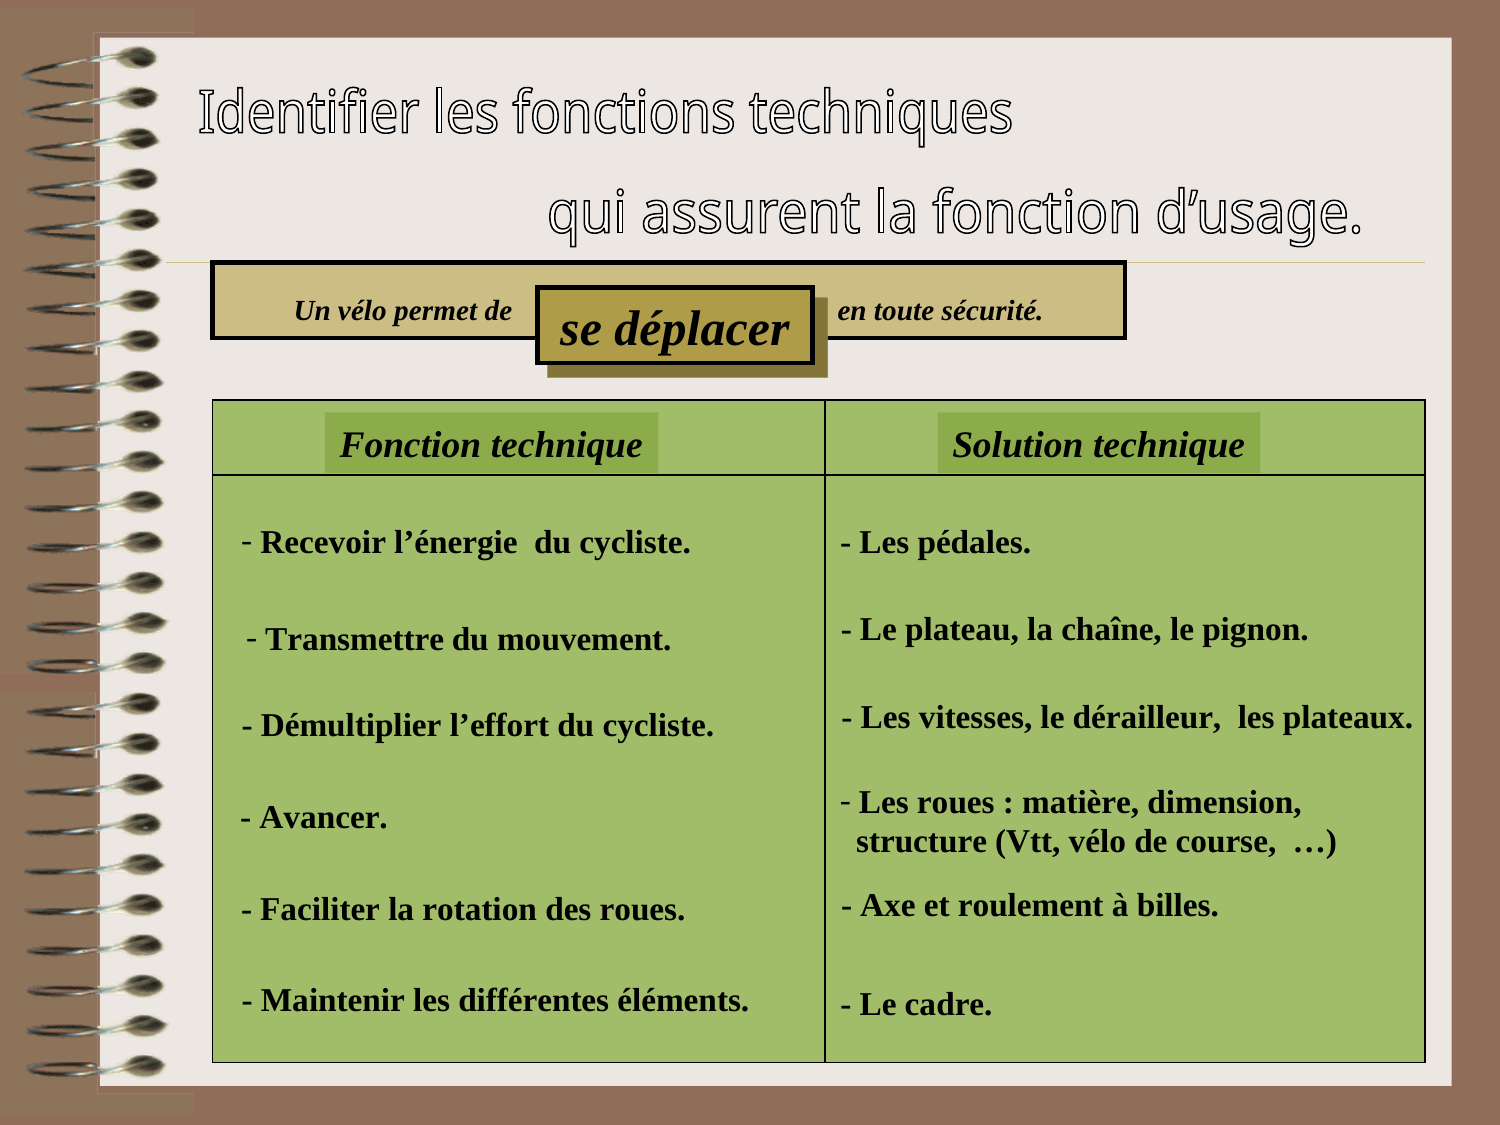

Identifier les fonctions techniques
qui assurent la fonction d’usage.
Un vélo permet de ………… en toute sécurité.
se déplacer
Fonction technique
Solution technique
 Recevoir l’énergie du cycliste.
- Les pédales.
- Le plateau, la chaîne, le pignon.
 Transmettre du mouvement.
- Les vitesses, le dérailleur, les plateaux.
- Démultiplier l’effort du cycliste.
 Les roues : matière, dimension,
 structure (Vtt, vélo de course, …)
- Avancer.
- Axe et roulement à billes.
- Faciliter la rotation des roues.
- Maintenir les différentes éléments.
- Le cadre.